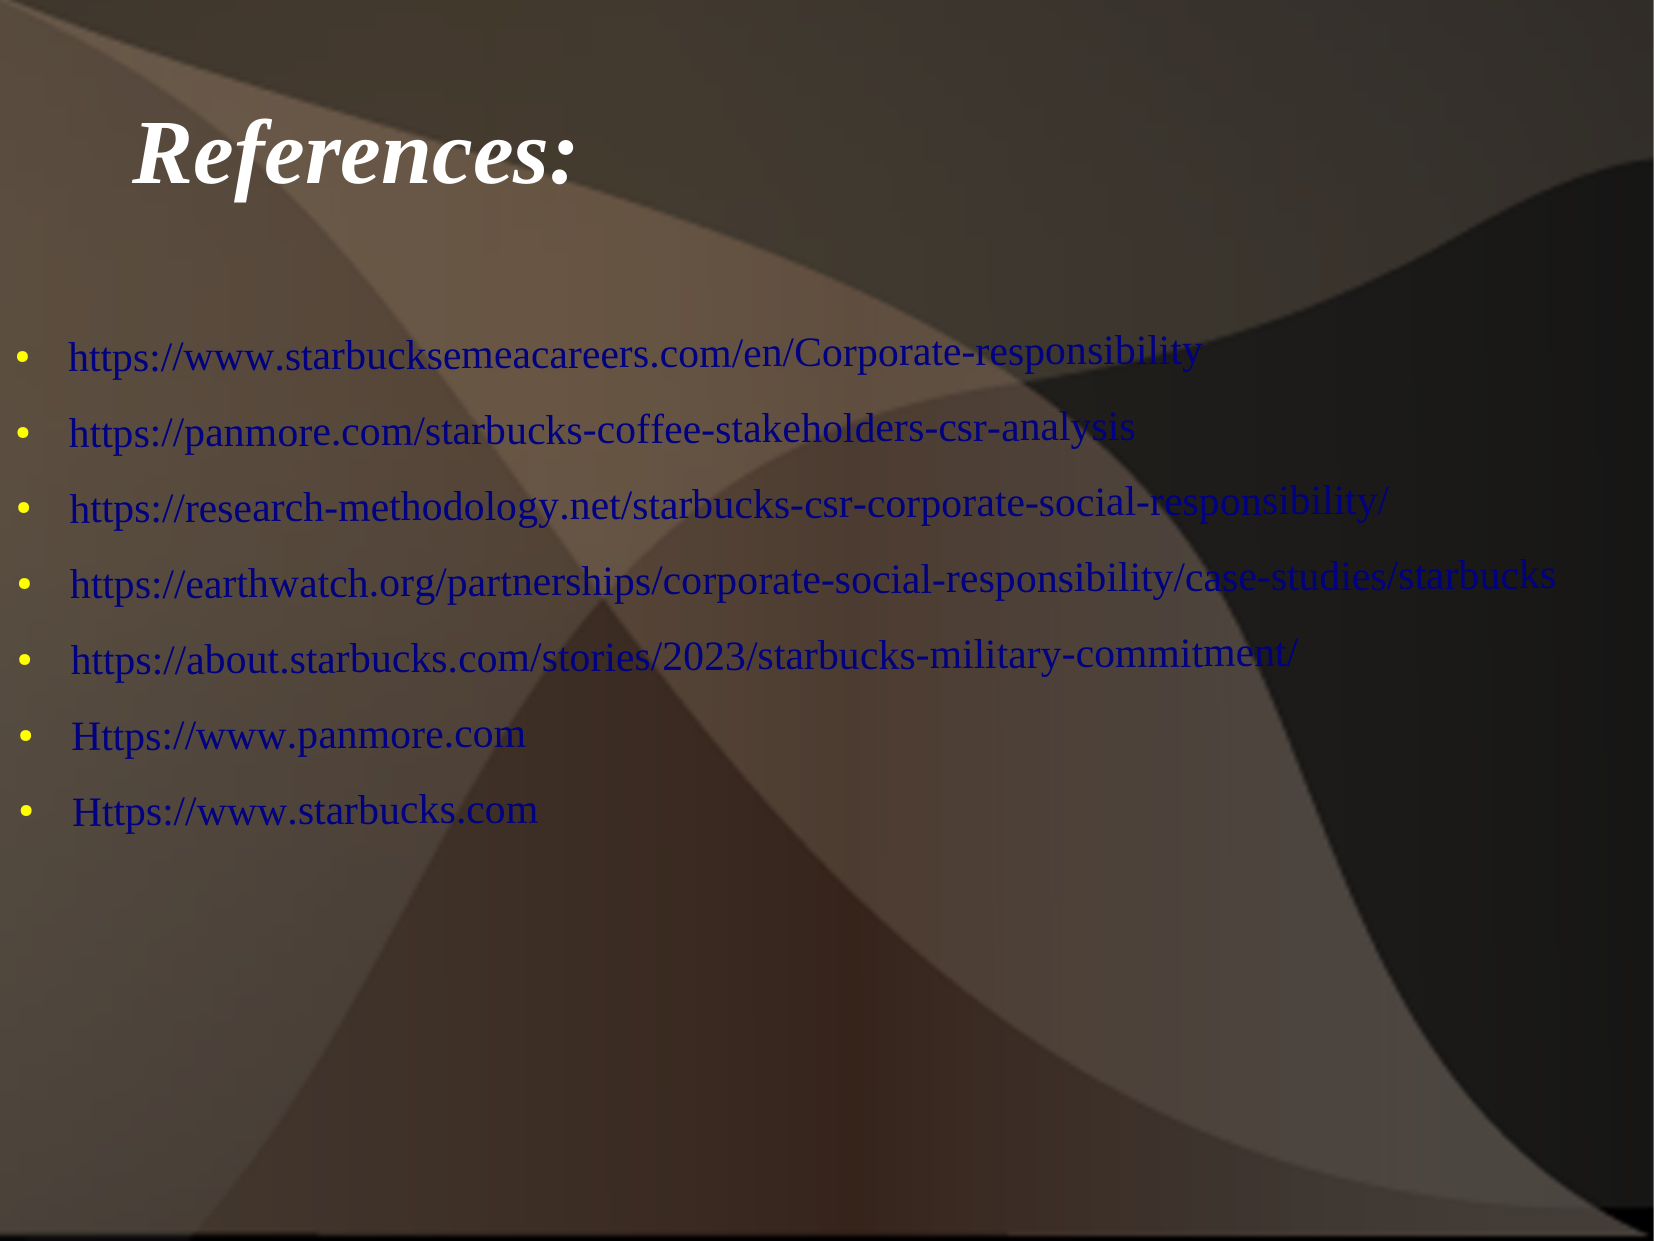

# References:
https://www.starbucksemeacareers.com/en/Corporate-responsibility
https://panmore.com/starbucks-coffee-stakeholders-csr-analysis
https://research-methodology.net/starbucks-csr-corporate-social-responsibility/
https://earthwatch.org/partnerships/corporate-social-responsibility/case-studies/starbucks
https://about.starbucks.com/stories/2023/starbucks-military-commitment/
Https://www.panmore.com
Https://www.starbucks.com